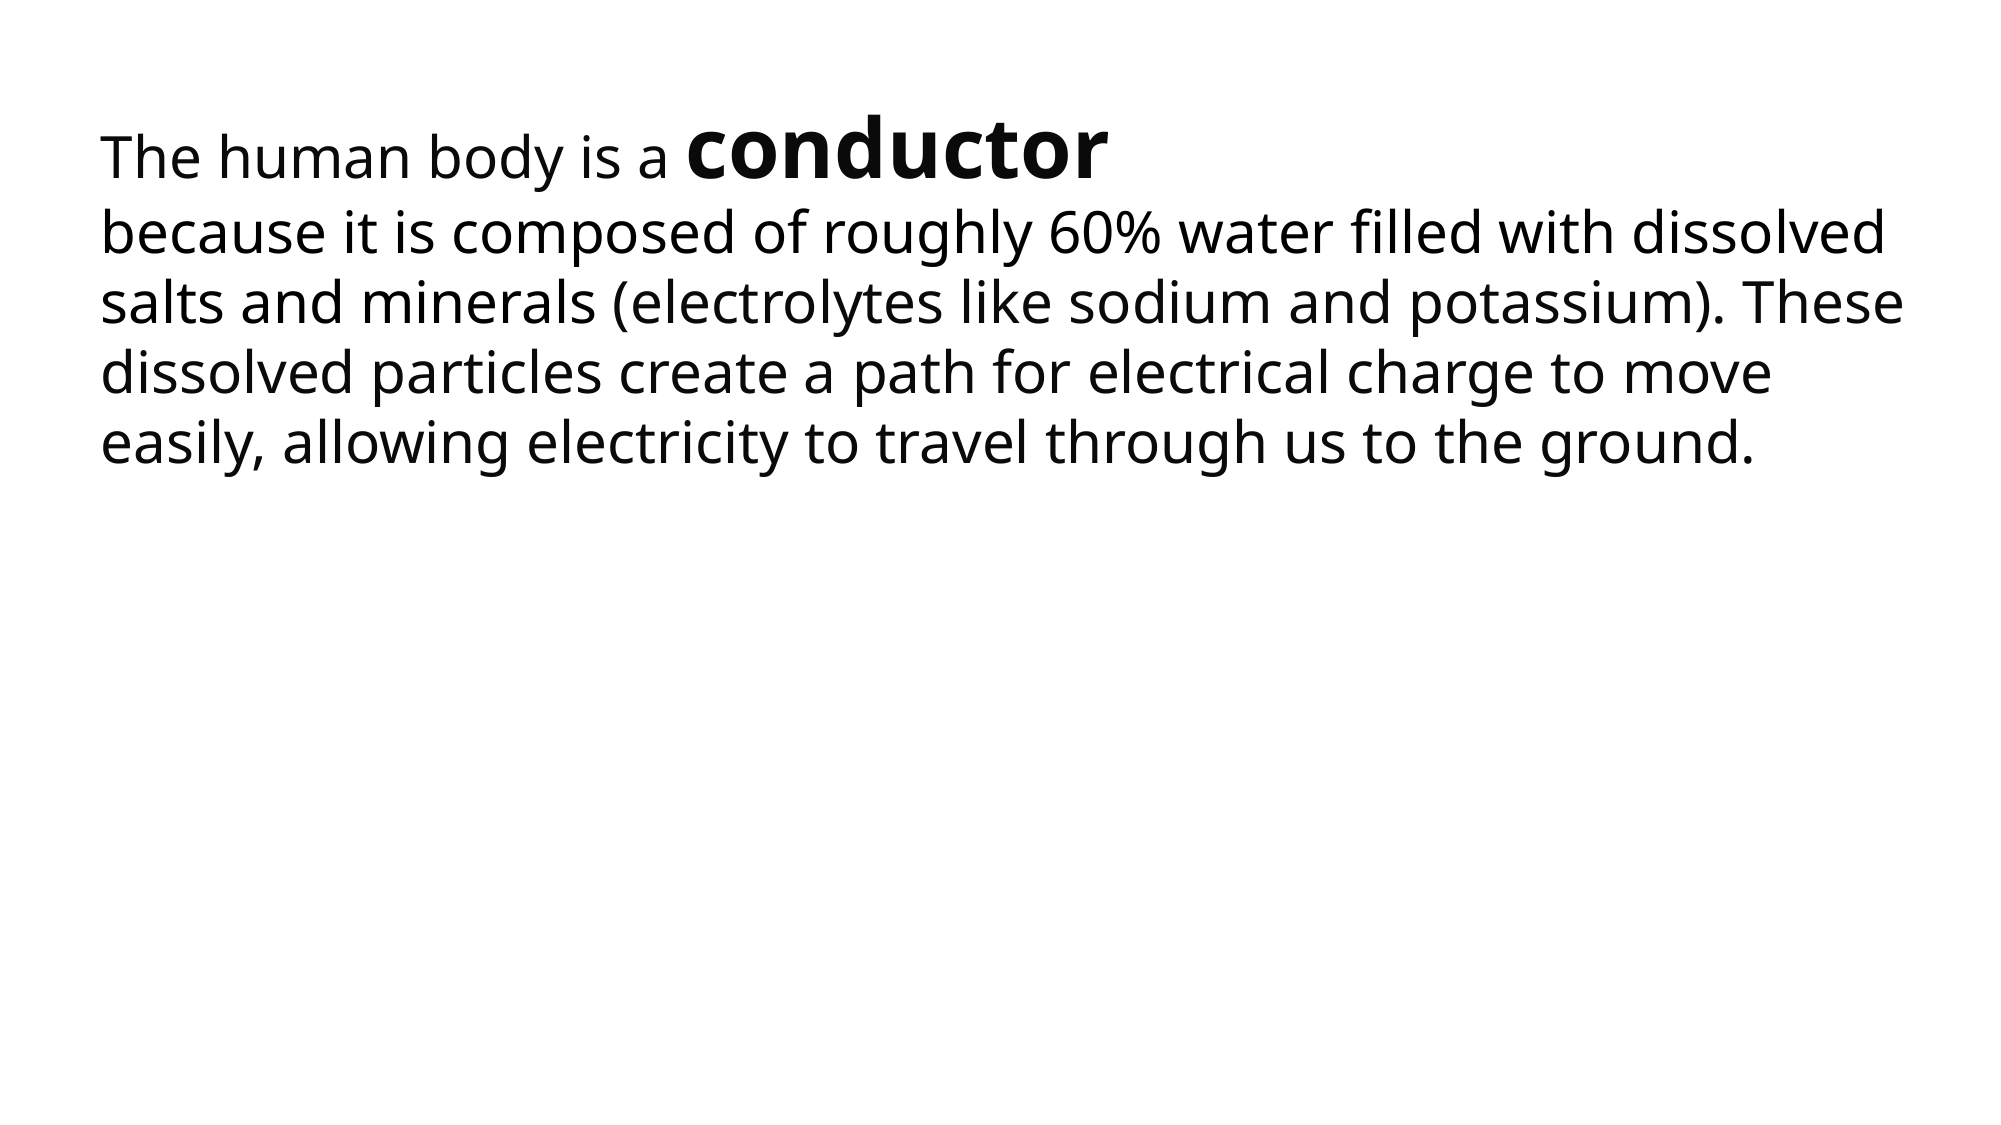

The human body is a conductor
because it is composed of roughly 60% water filled with dissolved salts and minerals (electrolytes like sodium and potassium). These dissolved particles create a path for electrical charge to move easily, allowing electricity to travel through us to the ground.